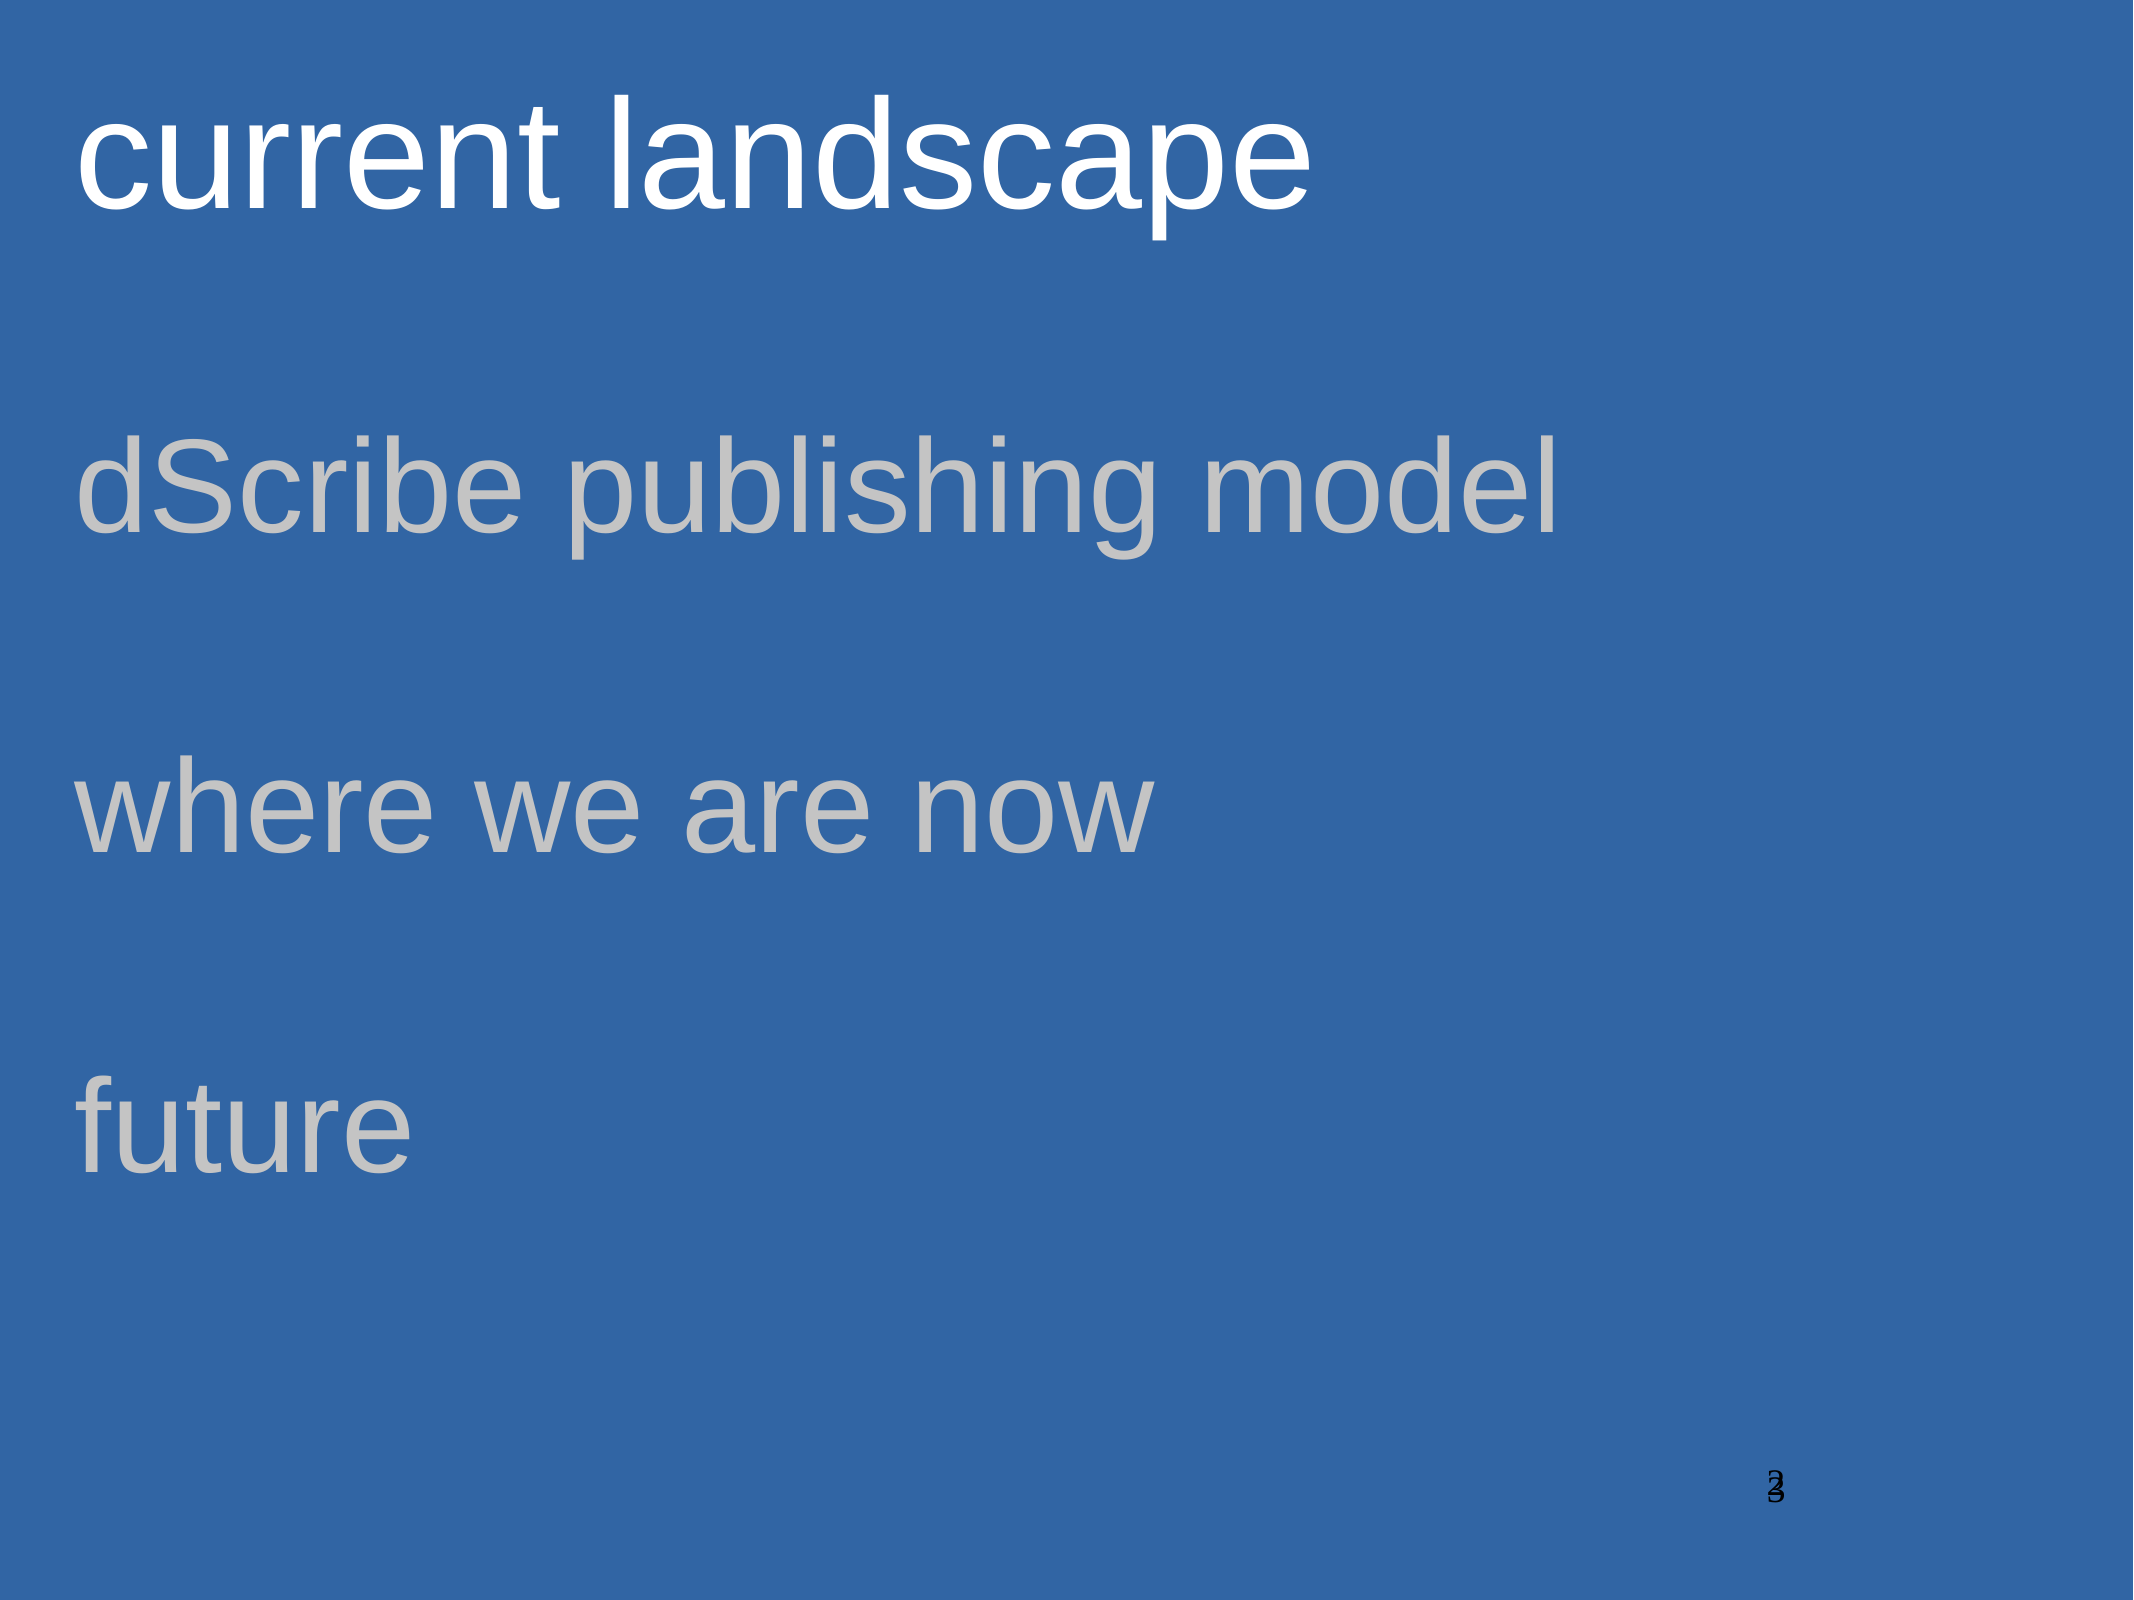

current landscape
dScribe publishing model
where we are now
future
2